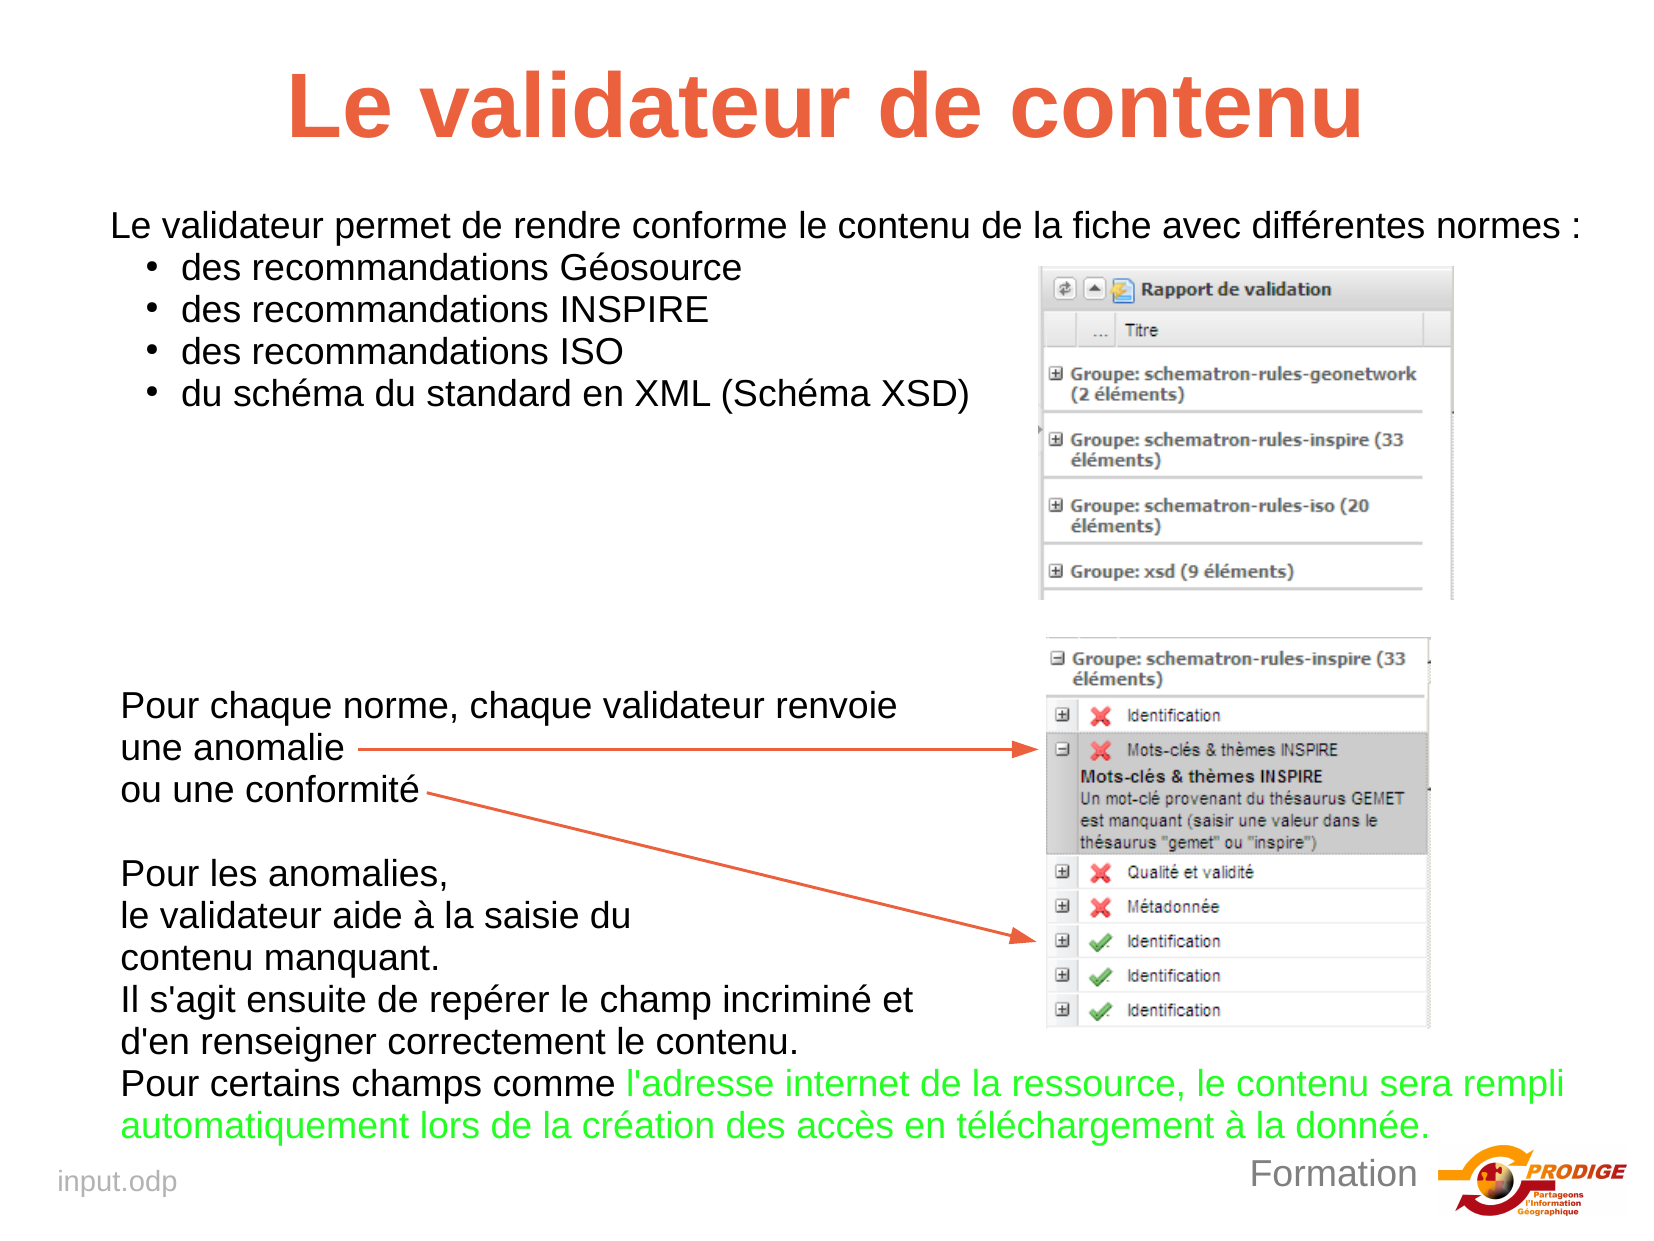

# Le validateur de contenu
Le validateur permet de rendre conforme le contenu de la fiche avec différentes normes :
des recommandations Géosource
des recommandations INSPIRE
des recommandations ISO
du schéma du standard en XML (Schéma XSD)
Pour chaque norme, chaque validateur renvoie
une anomalie
ou une conformité
Pour les anomalies,
le validateur aide à la saisie du
contenu manquant.
Il s'agit ensuite de repérer le champ incriminé et
d'en renseigner correctement le contenu.
Pour certains champs comme l'adresse internet de la ressource, le contenu sera rempli
automatiquement lors de la création des accès en téléchargement à la donnée.